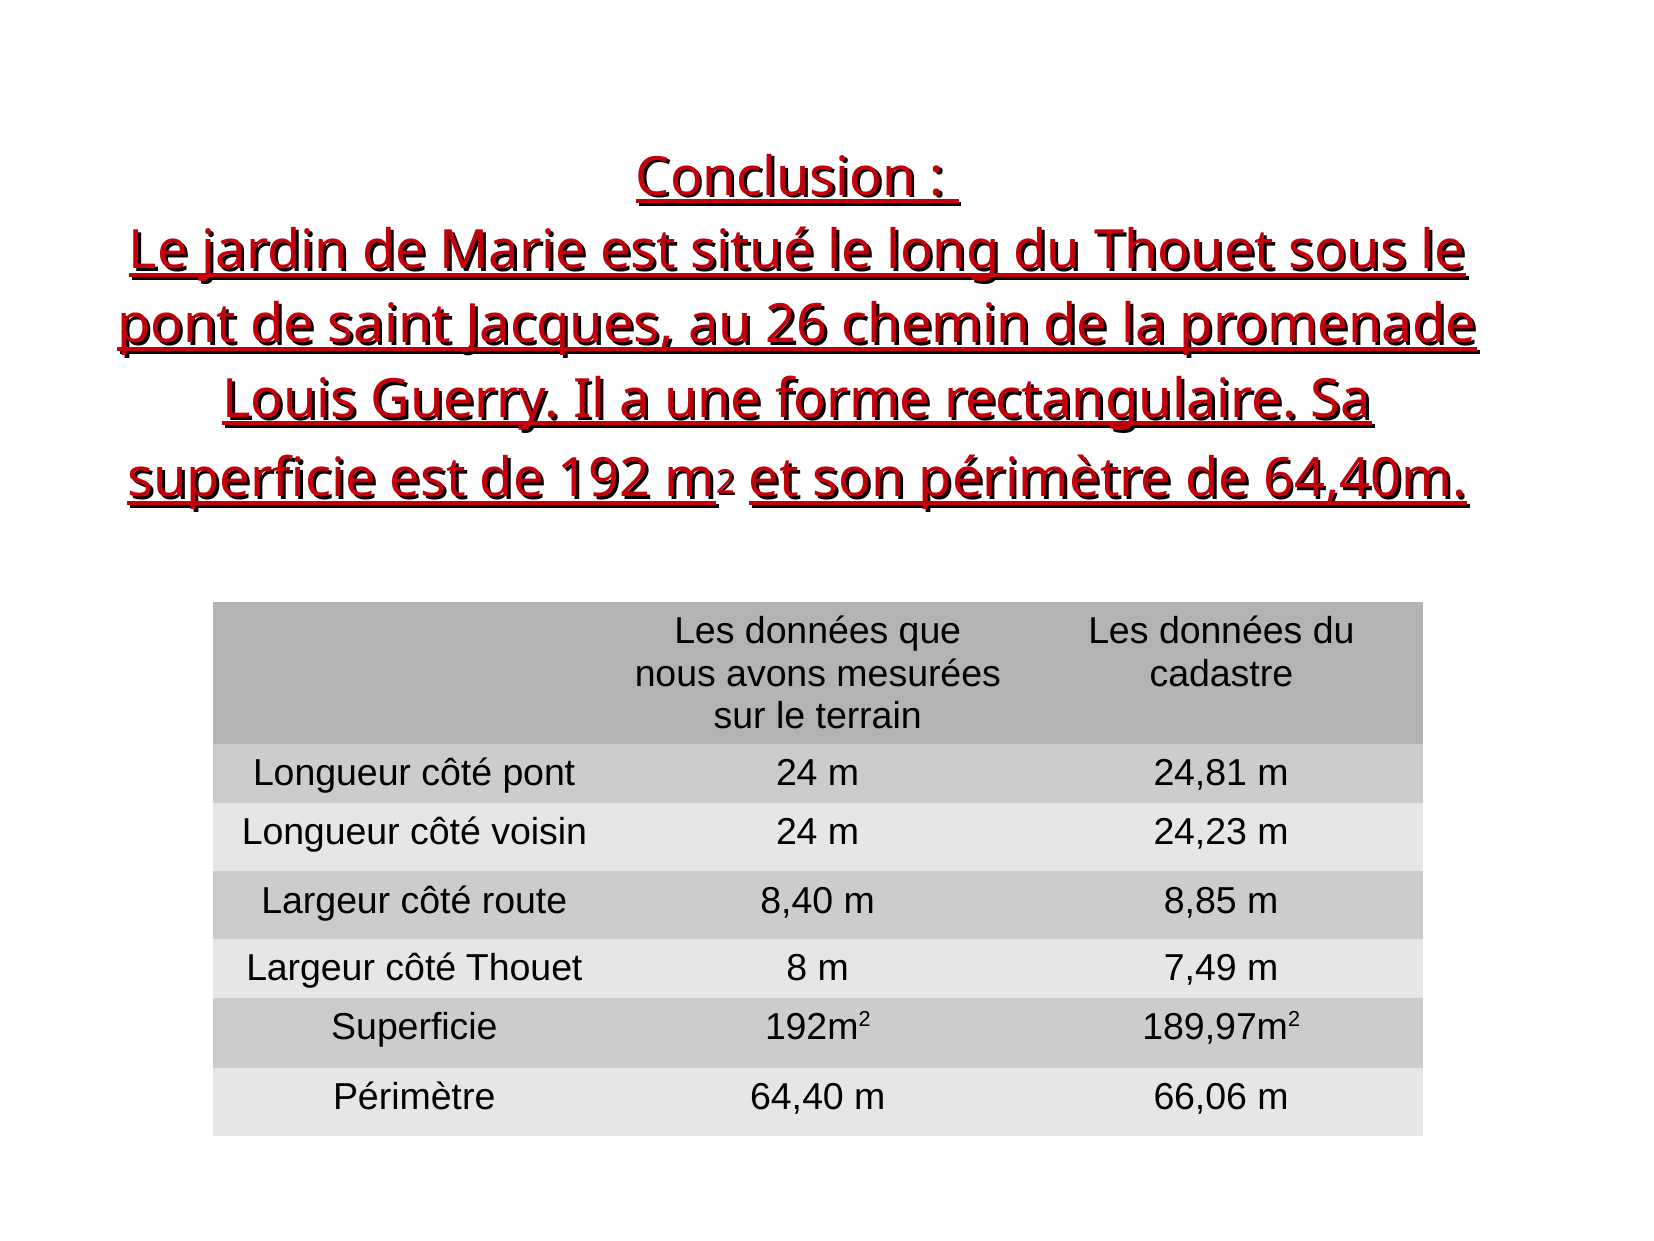

# Conclusion : Le jardin de Marie est situé le long du Thouet sous le pont de saint Jacques, au 26 chemin de la promenade Louis Guerry. Il a une forme rectangulaire. Sa superficie est de 192 m2 et son périmètre de 64,40m.
| | Les données que nous avons mesurées sur le terrain | Les données du cadastre |
| --- | --- | --- |
| Longueur côté pont | 24 m | 24,81 m |
| Longueur côté voisin | 24 m | 24,23 m |
| Largeur côté route | 8,40 m | 8,85 m |
| Largeur côté Thouet | 8 m | 7,49 m |
| Superficie | 192m2 | 189,97m2 |
| Périmètre | 64,40 m | 66,06 m |